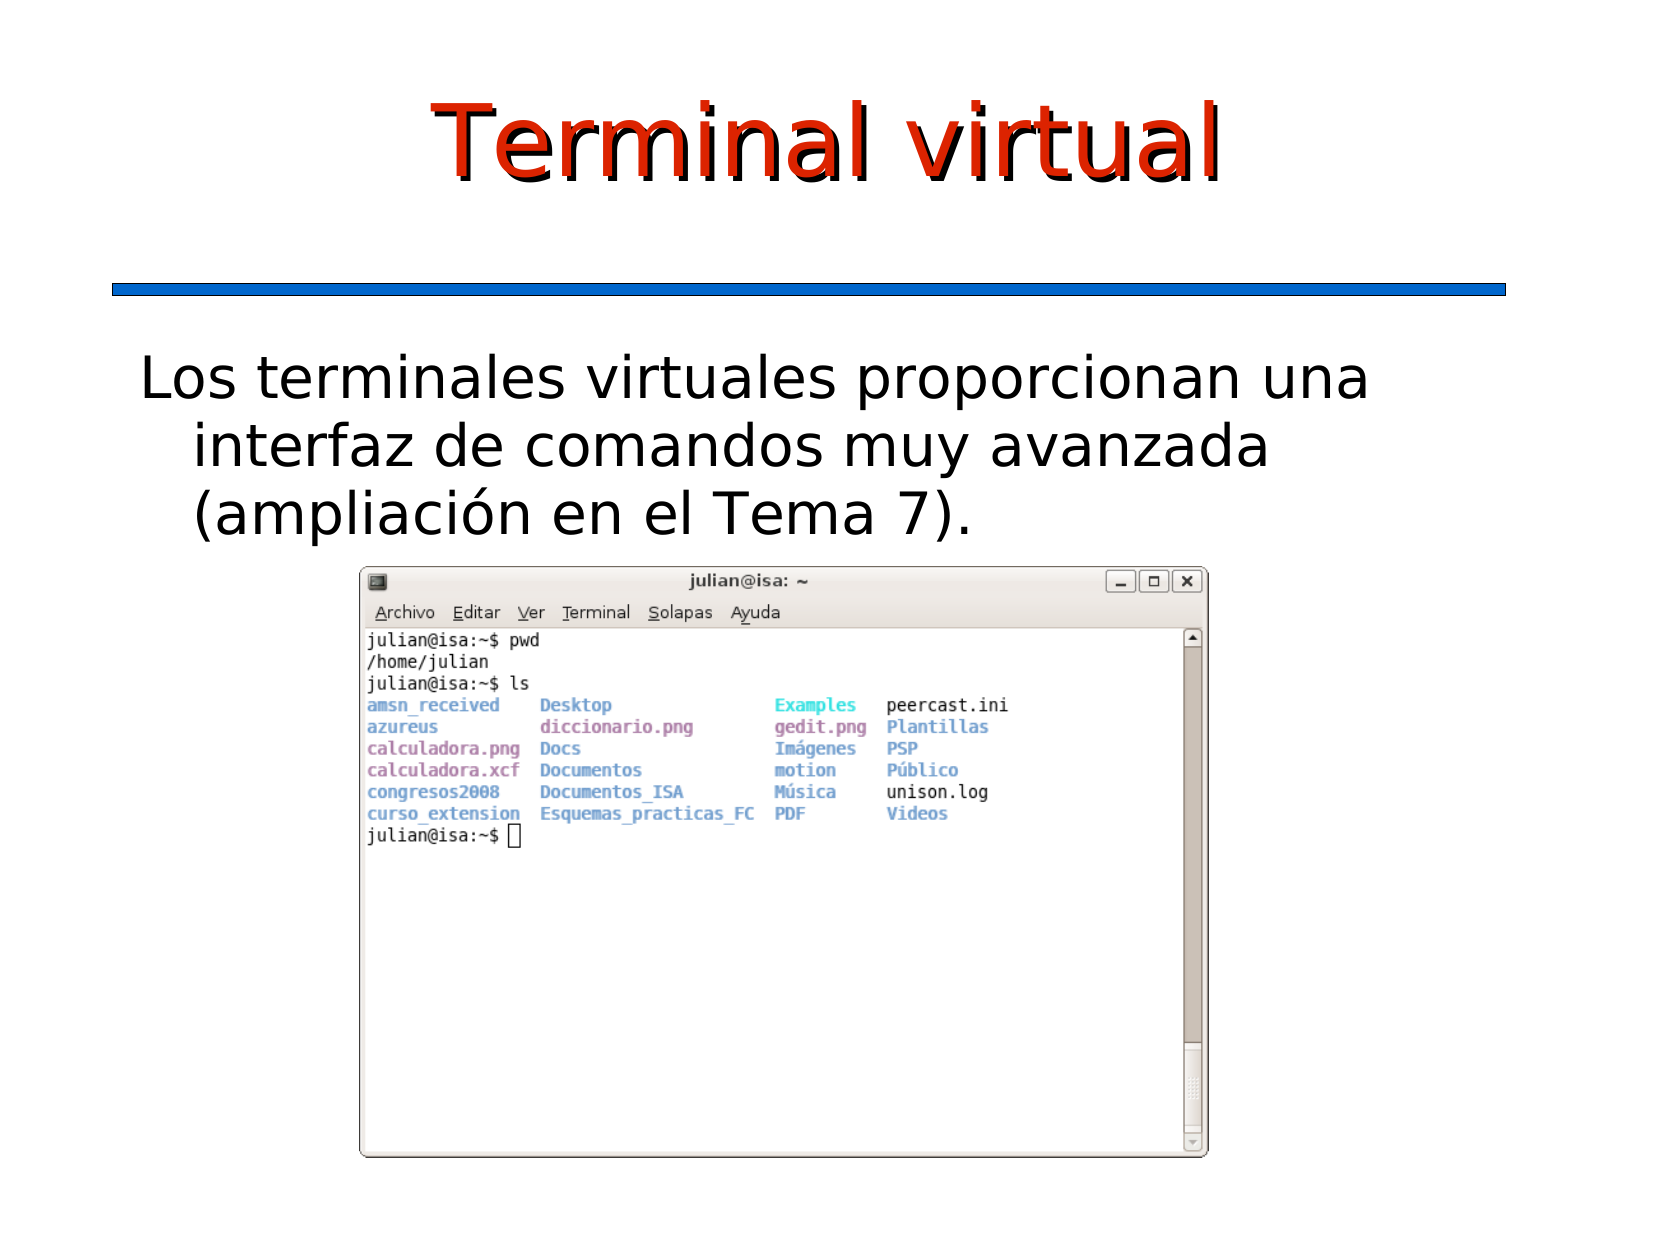

# Terminal virtual
Los terminales virtuales proporcionan una interfaz de comandos muy avanzada (ampliación en el Tema 7).